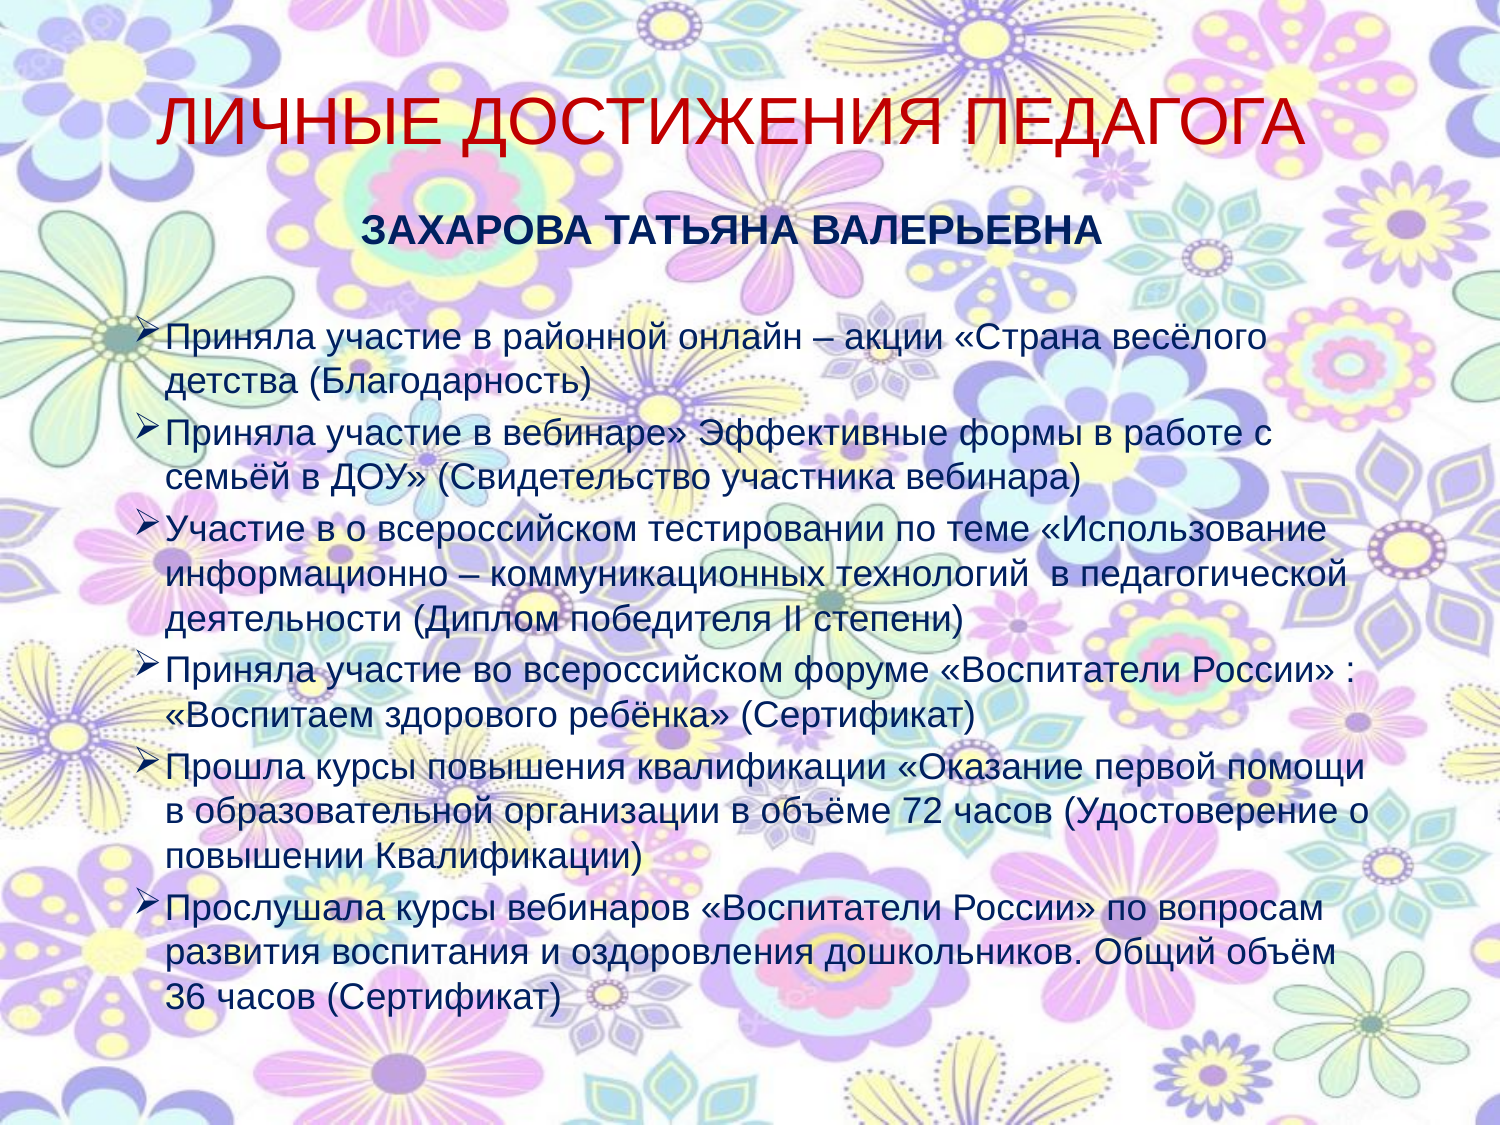

Личные достижения Педагога
Захарова Татьяна Валерьевна
Приняла участие в районной онлайн – акции «Страна весёлого детства (Благодарность)
Приняла участие в вебинаре» Эффективные формы в работе с семьёй в ДОУ» (Свидетельство участника вебинара)
Участие в о всероссийском тестировании по теме «Использование информационно – коммуникационных технологий в педагогической деятельности (Диплом победителя II степени)
Приняла участие во всероссийском форуме «Воспитатели России» : «Воспитаем здорового ребёнка» (Сертификат)
Прошла курсы повышения квалификации «Оказание первой помощи в образовательной организации в объёме 72 часов (Удостоверение о повышении Квалификации)
Прослушала курсы вебинаров «Воспитатели России» по вопросам развития воспитания и оздоровления дошкольников. Общий объём 36 часов (Сертификат)